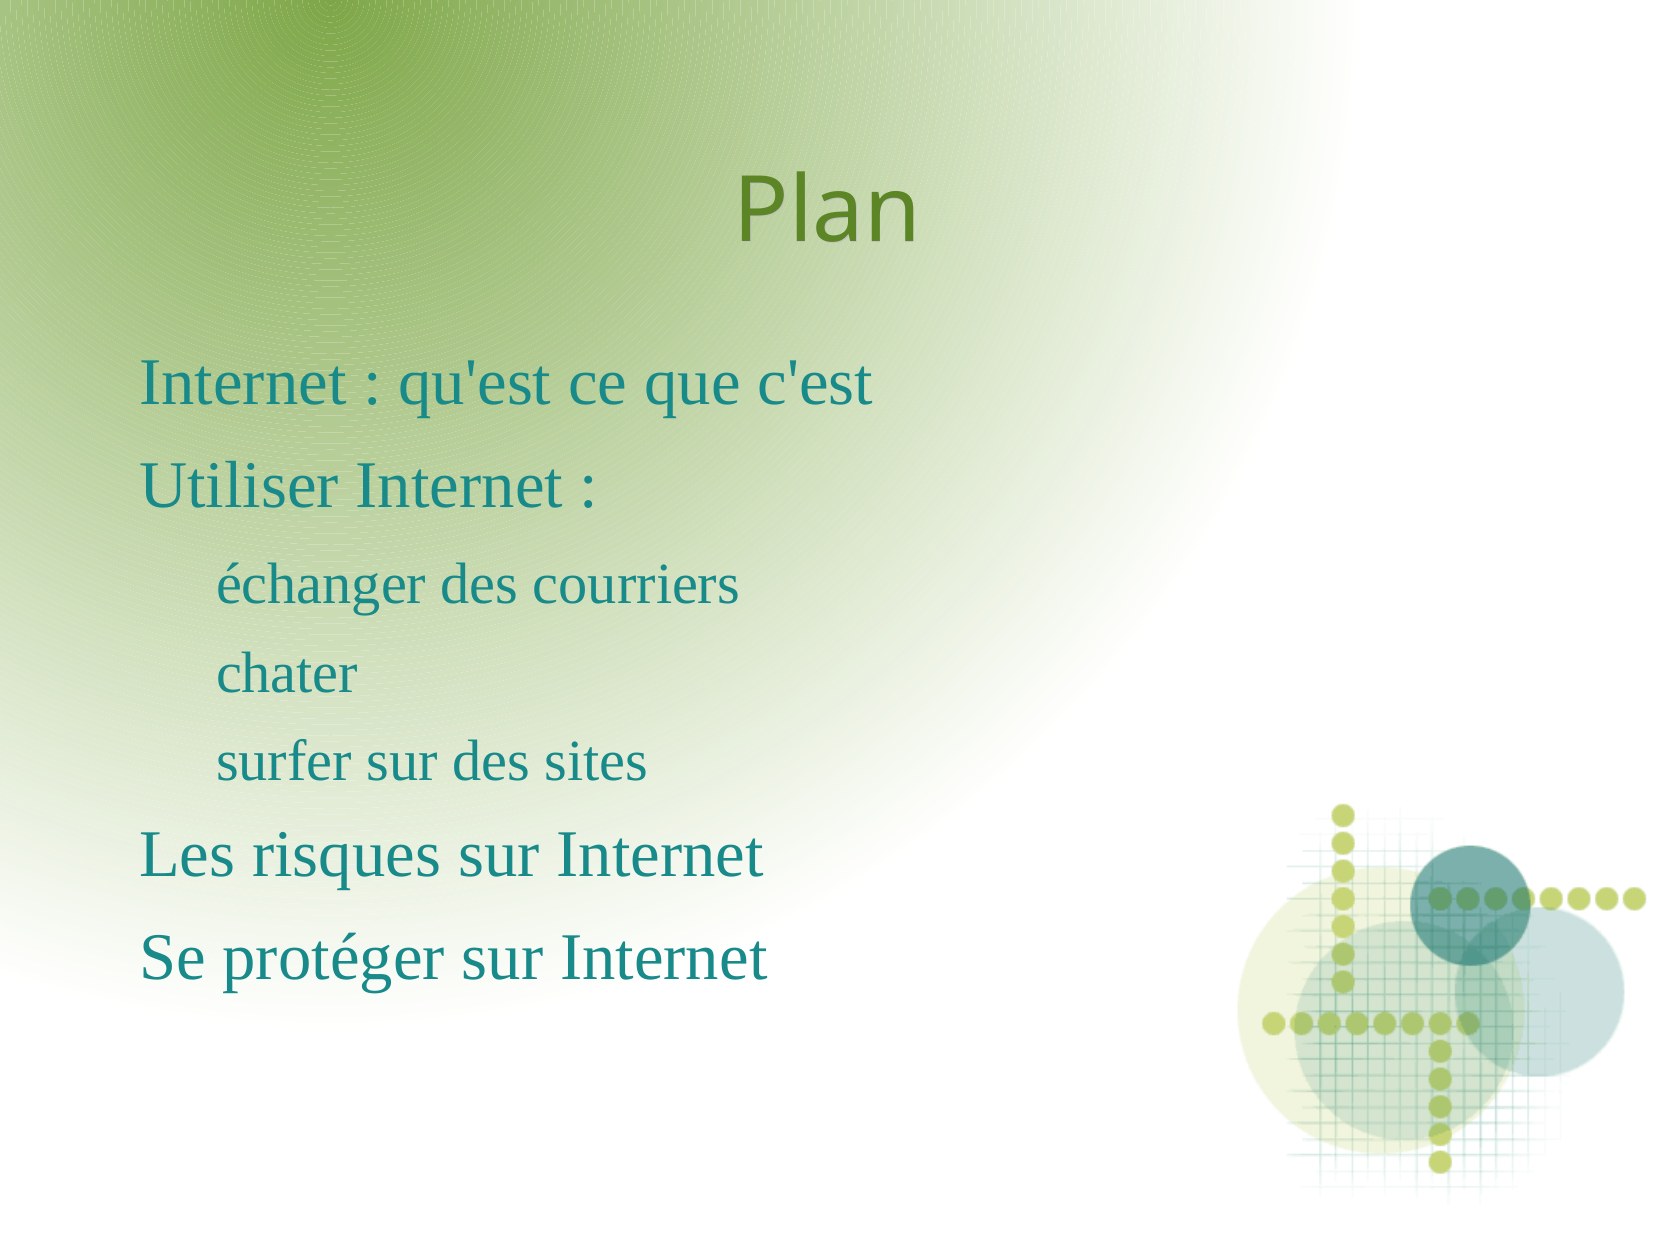

# Plan
Internet : qu'est ce que c'est
Utiliser Internet :
échanger des courriers
chater
surfer sur des sites
Les risques sur Internet
Se protéger sur Internet